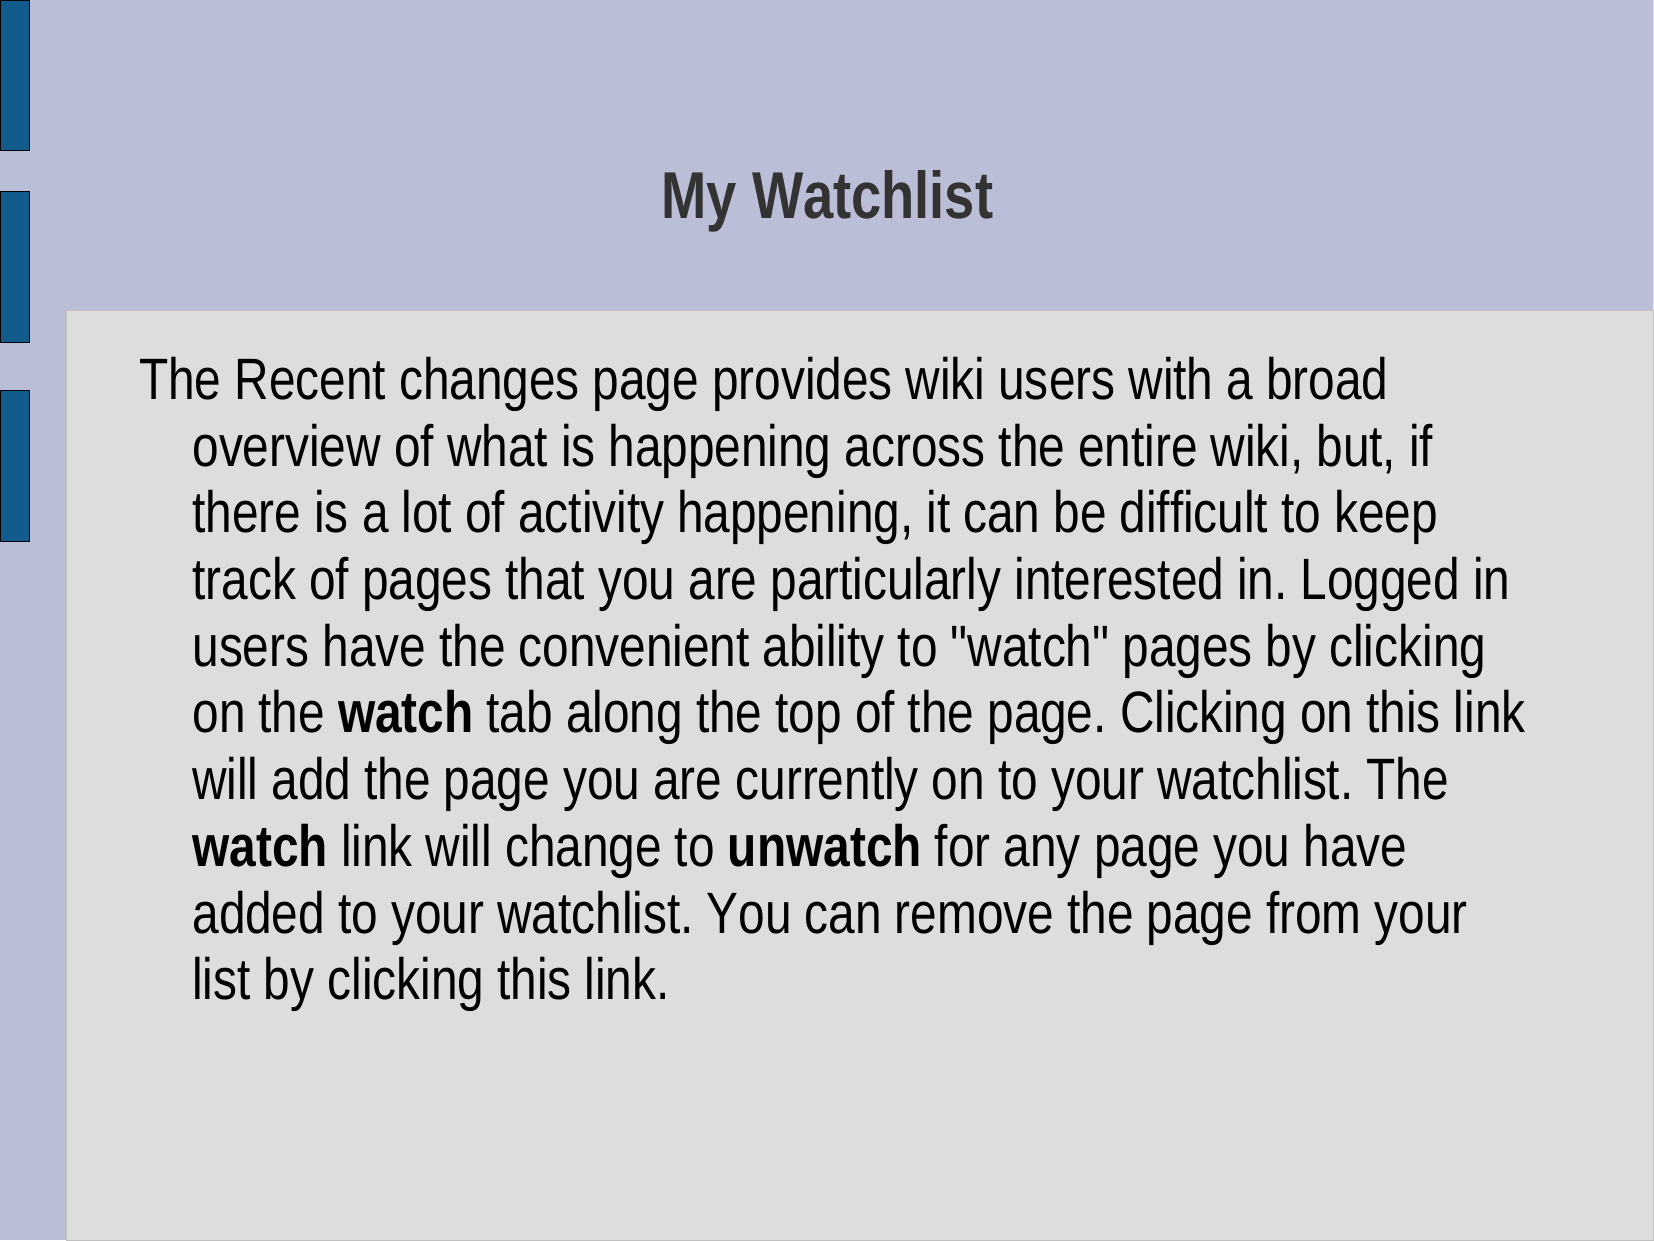

# My Watchlist
The Recent changes page provides wiki users with a broad overview of what is happening across the entire wiki, but, if there is a lot of activity happening, it can be difficult to keep track of pages that you are particularly interested in. Logged in users have the convenient ability to "watch" pages by clicking on the watch tab along the top of the page. Clicking on this link will add the page you are currently on to your watchlist. The watch link will change to unwatch for any page you have added to your watchlist. You can remove the page from your list by clicking this link.